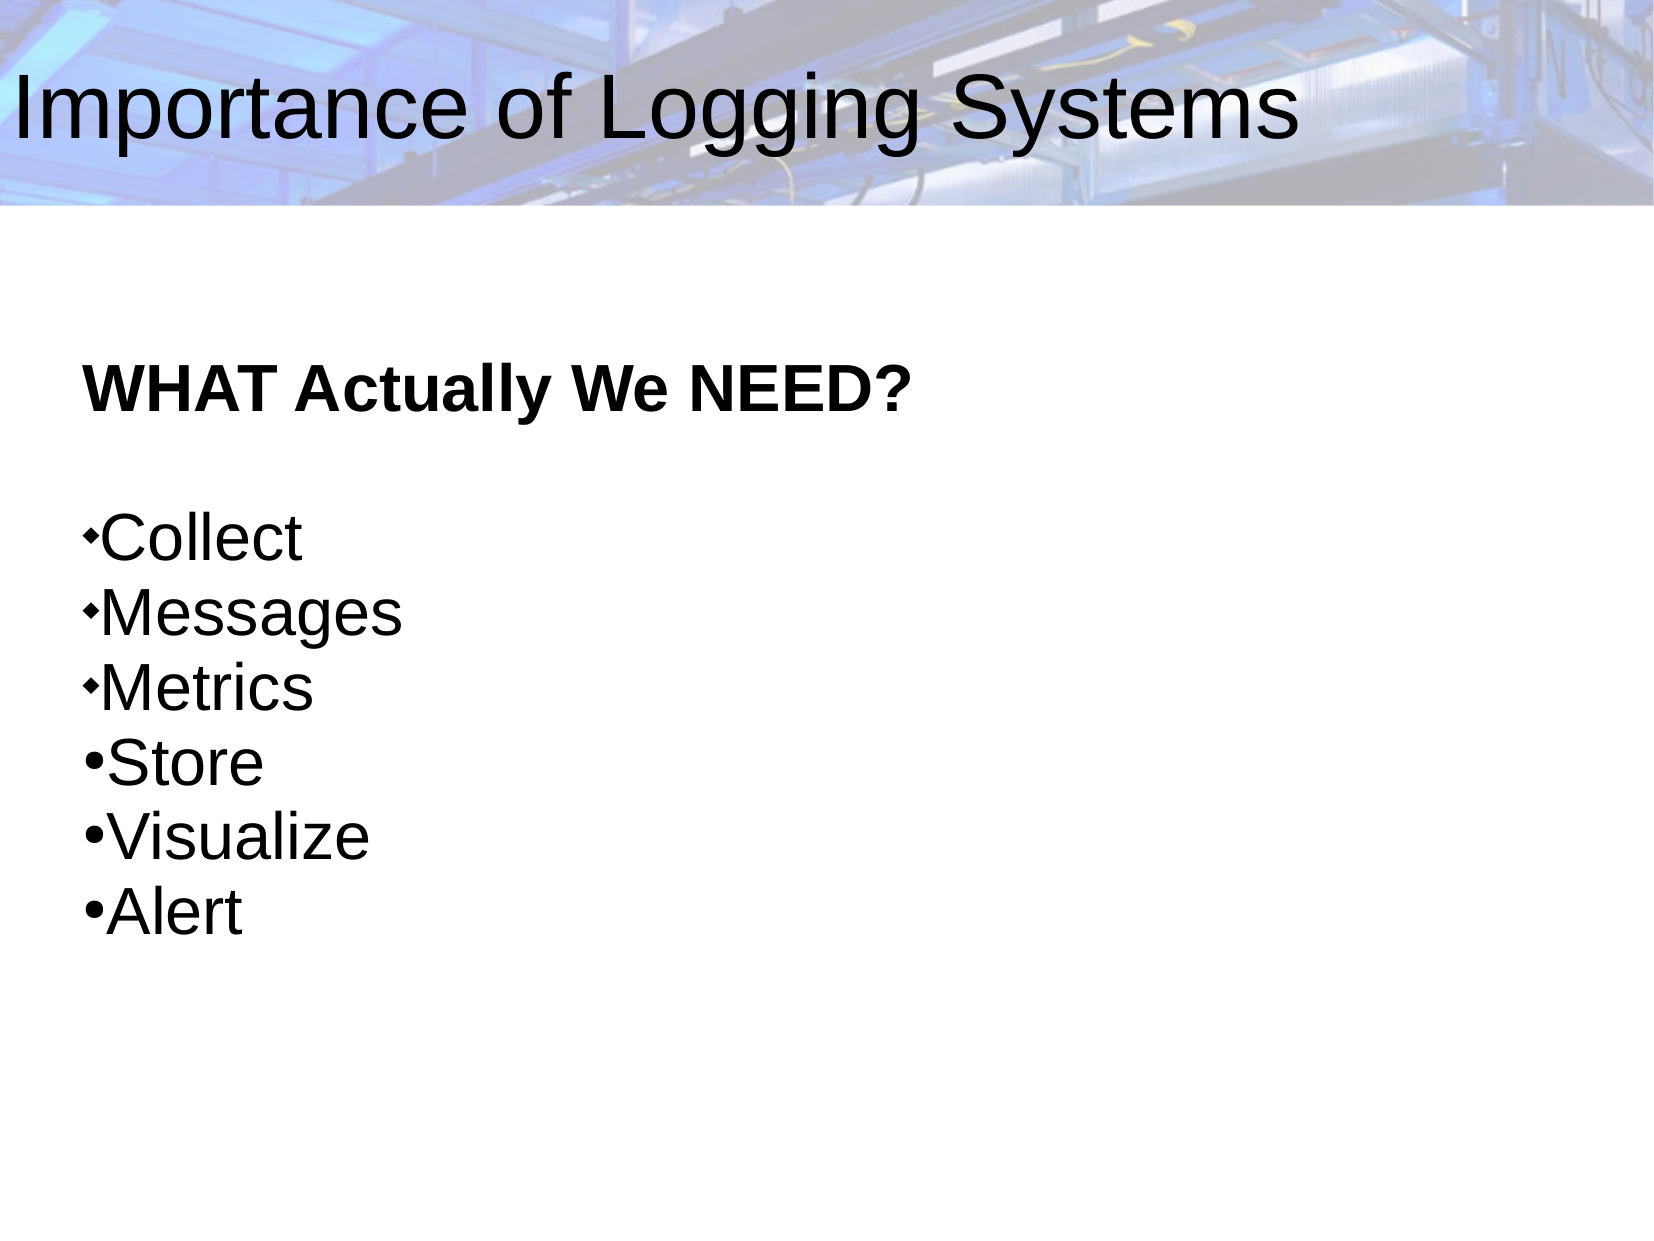

# Importance of Logging Systems
WHAT Actually We NEED?
Collect
Messages
Metrics
Store
Visualize
Alert